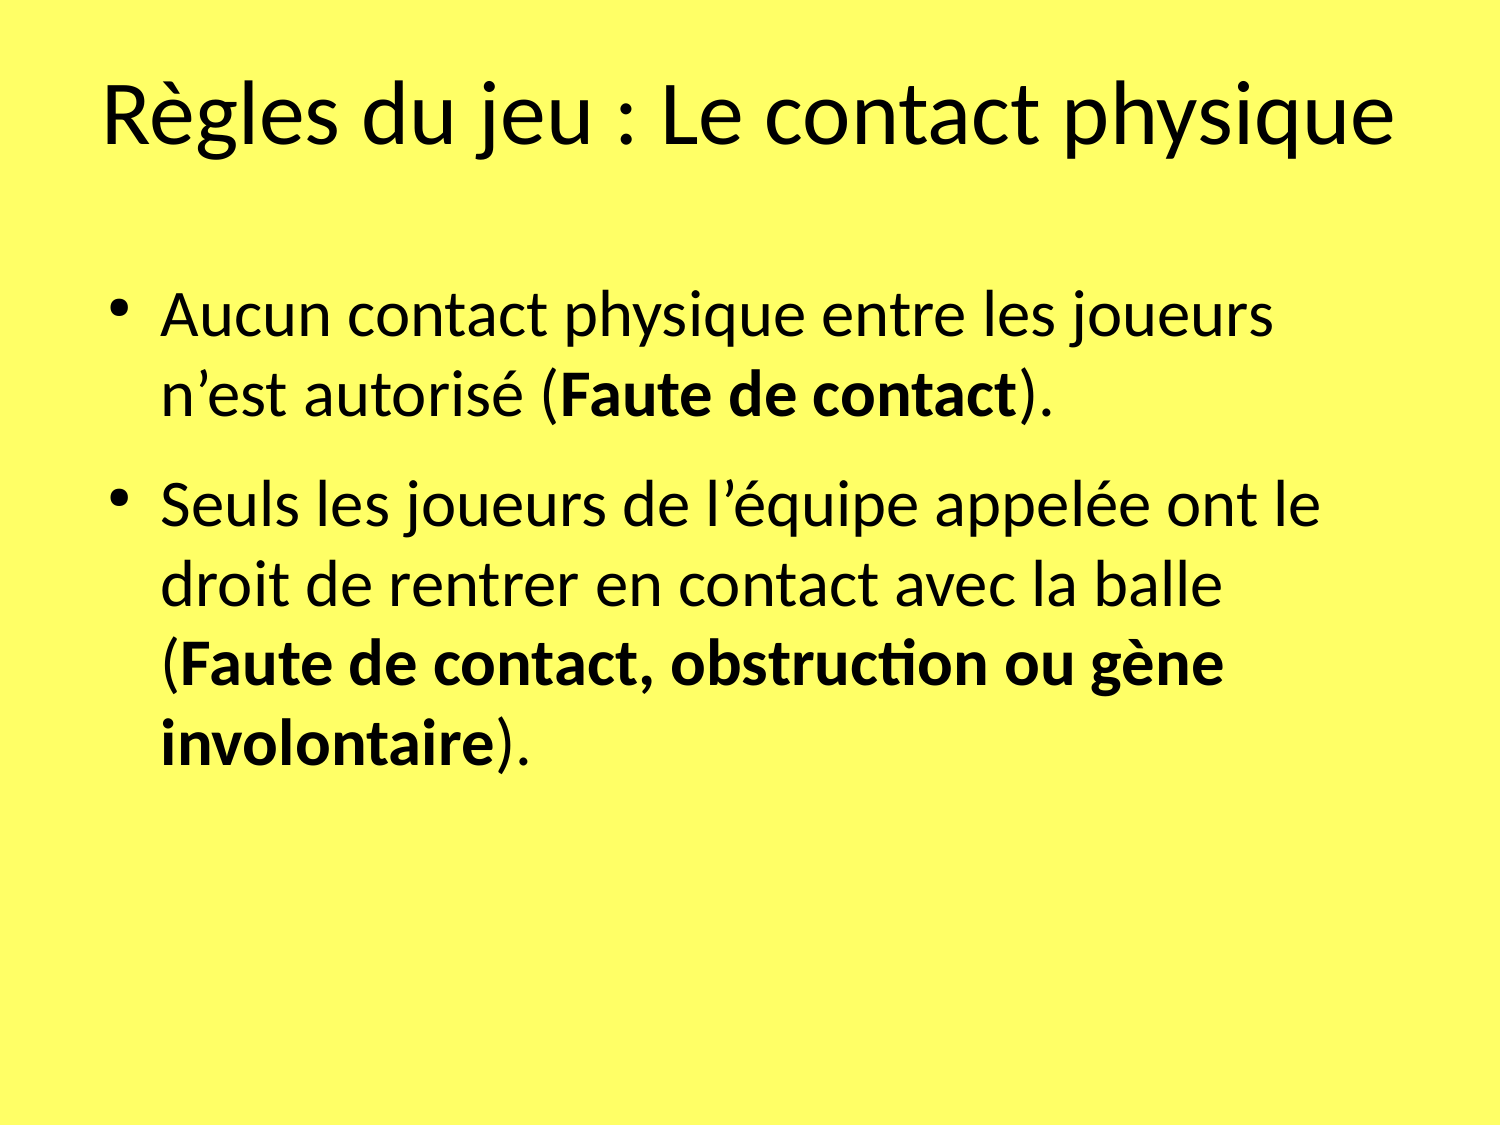

# Règles du jeu : Le contact physique
Aucun contact physique entre les joueurs n’est autorisé (Faute de contact).
Seuls les joueurs de l’équipe appelée ont le droit de rentrer en contact avec la balle (Faute de contact, obstruction ou gène involontaire).